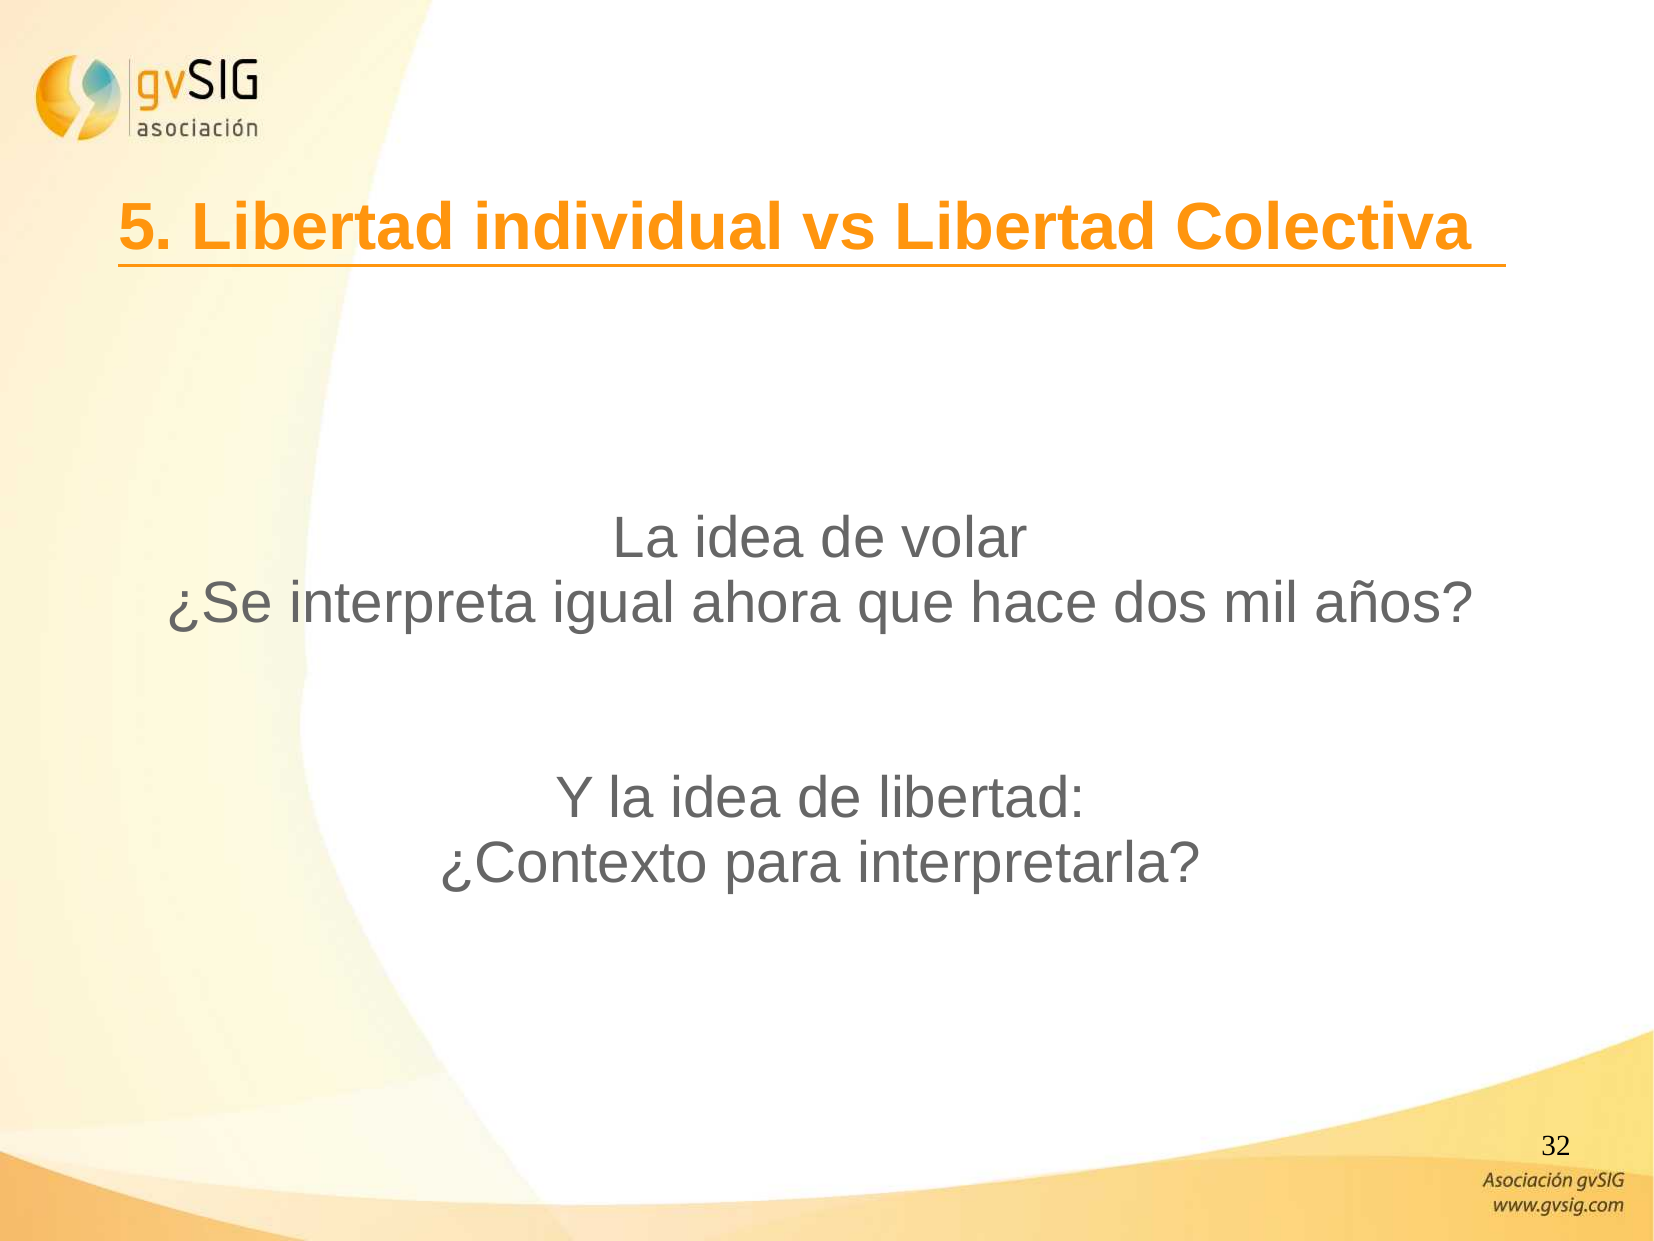

# 5. Libertad individual vs Libertad Colectiva
La idea de volar
¿Se interpreta igual ahora que hace dos mil años?
Y la idea de libertad:
¿Contexto para interpretarla?
32